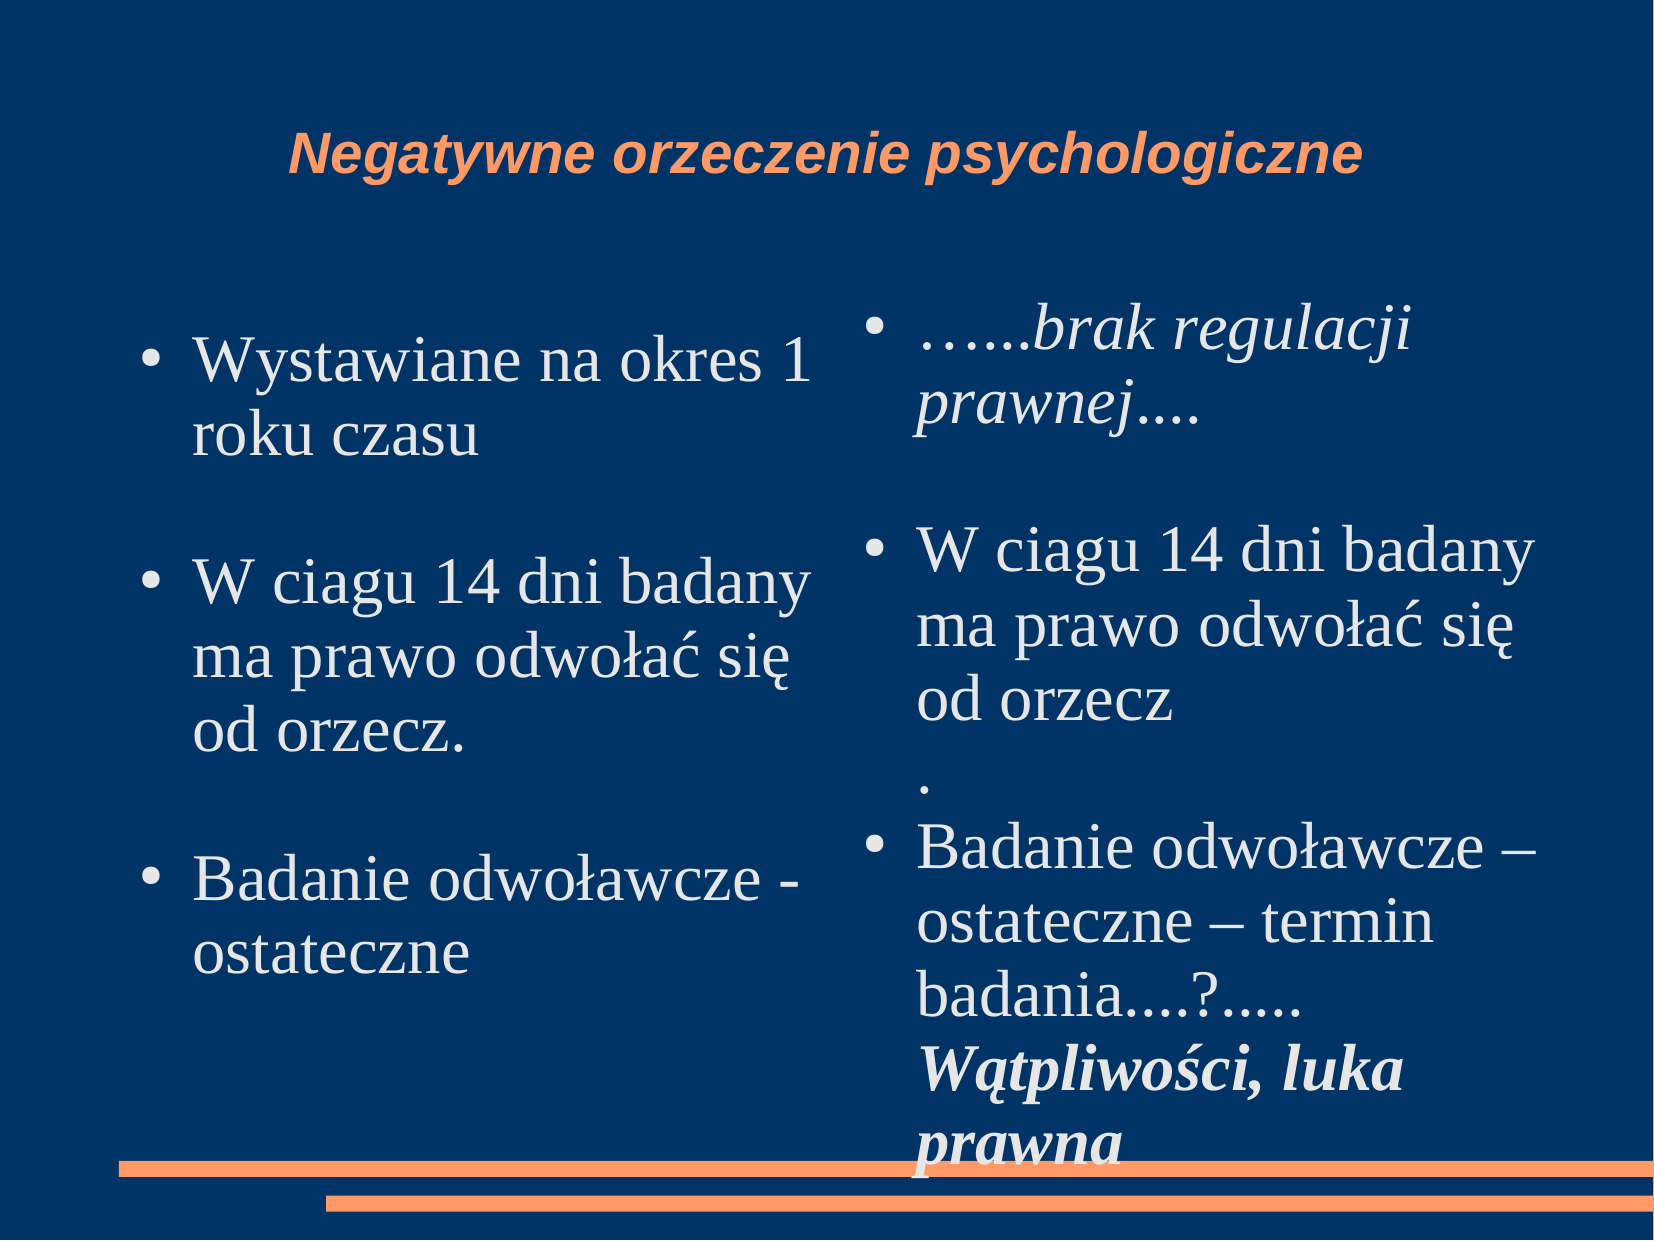

# Negatywne orzeczenie psychologiczne
…...brak regulacji prawnej....
W ciagu 14 dni badany ma prawo odwołać się od orzecz
.
Badanie odwoławcze – ostateczne – termin badania....?.....
Wątpliwości, luka prawna
Wystawiane na okres 1 roku czasu
W ciagu 14 dni badany ma prawo odwołać się od orzecz.
Badanie odwoławcze - ostateczne